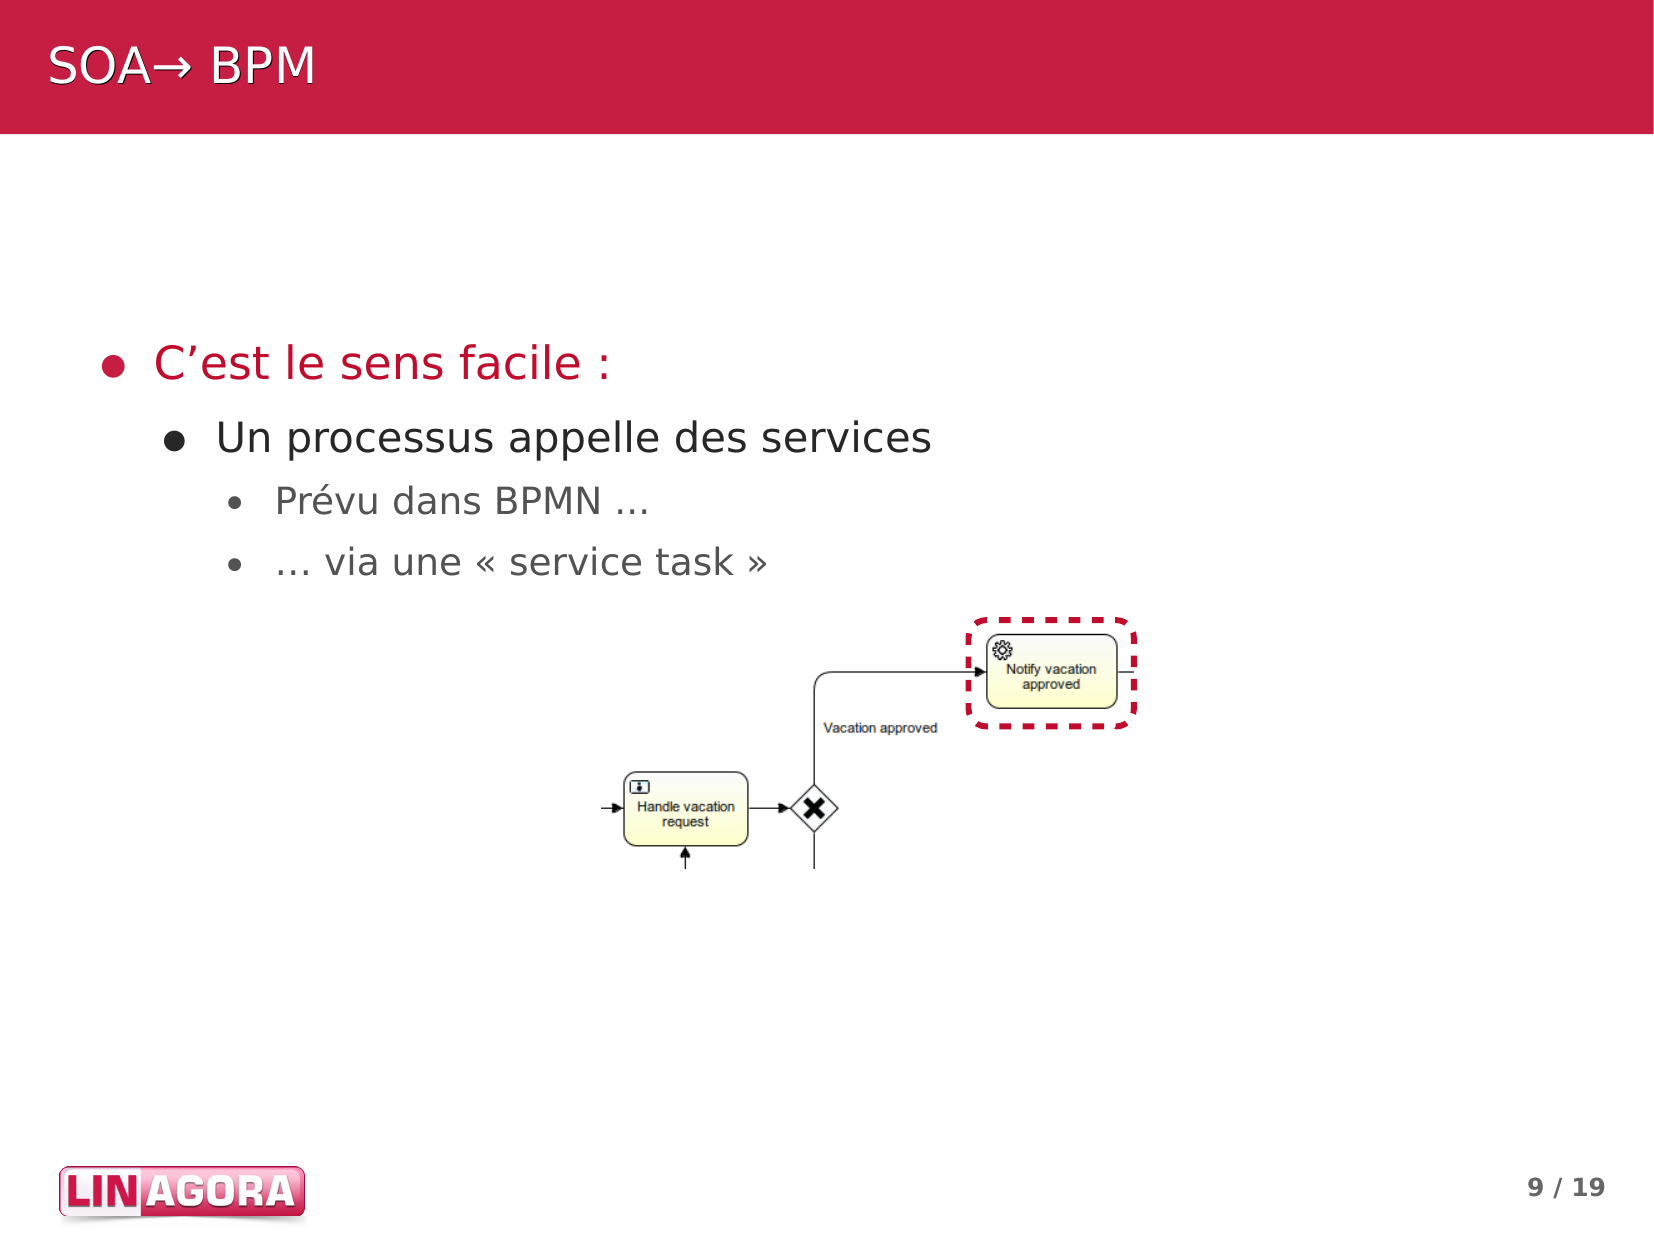

# SOA→ BPM
C’est le sens facile :
Un processus appelle des services
Prévu dans BPMN ...
… via une « service task »